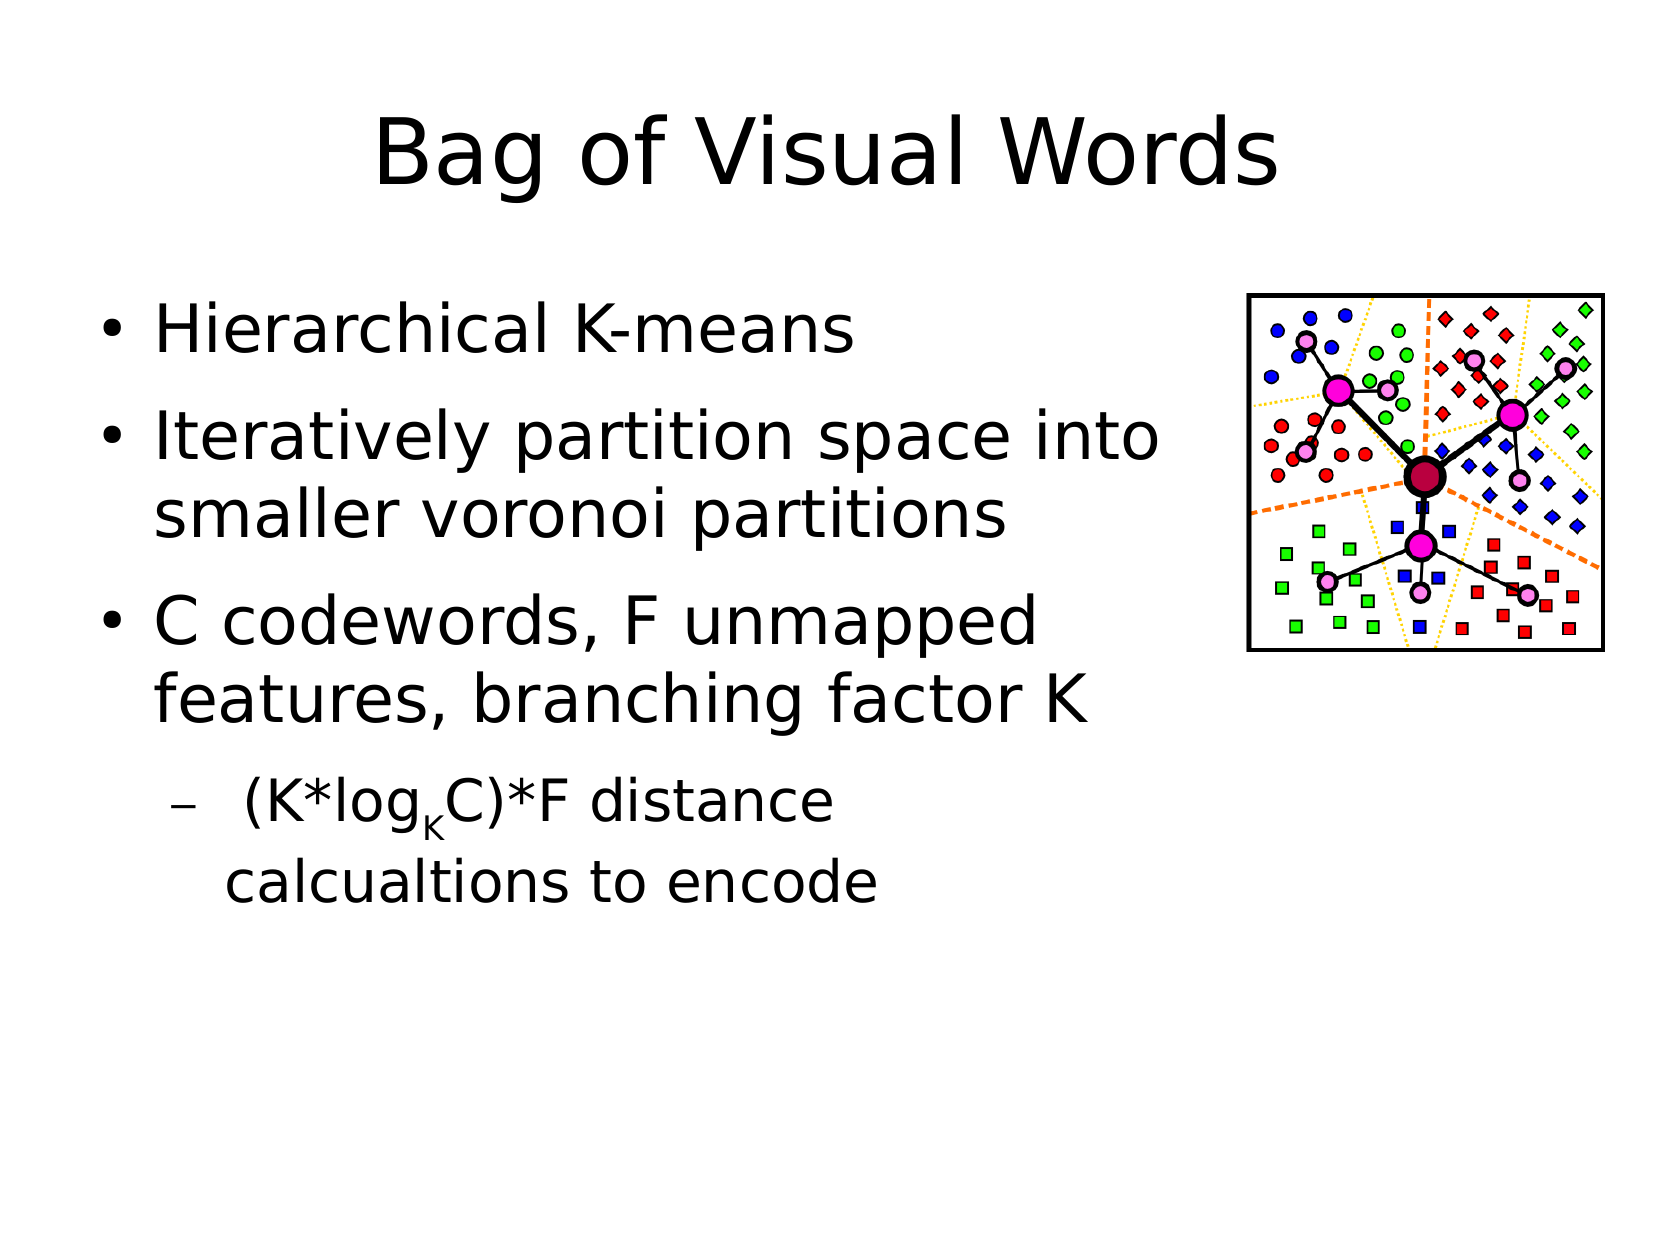

# Bag of Visual Words
Hierarchical K-means
Iteratively partition space into smaller voronoi partitions
C codewords, F unmapped features, branching factor K
 (K*logKC)*F distance calcualtions to encode